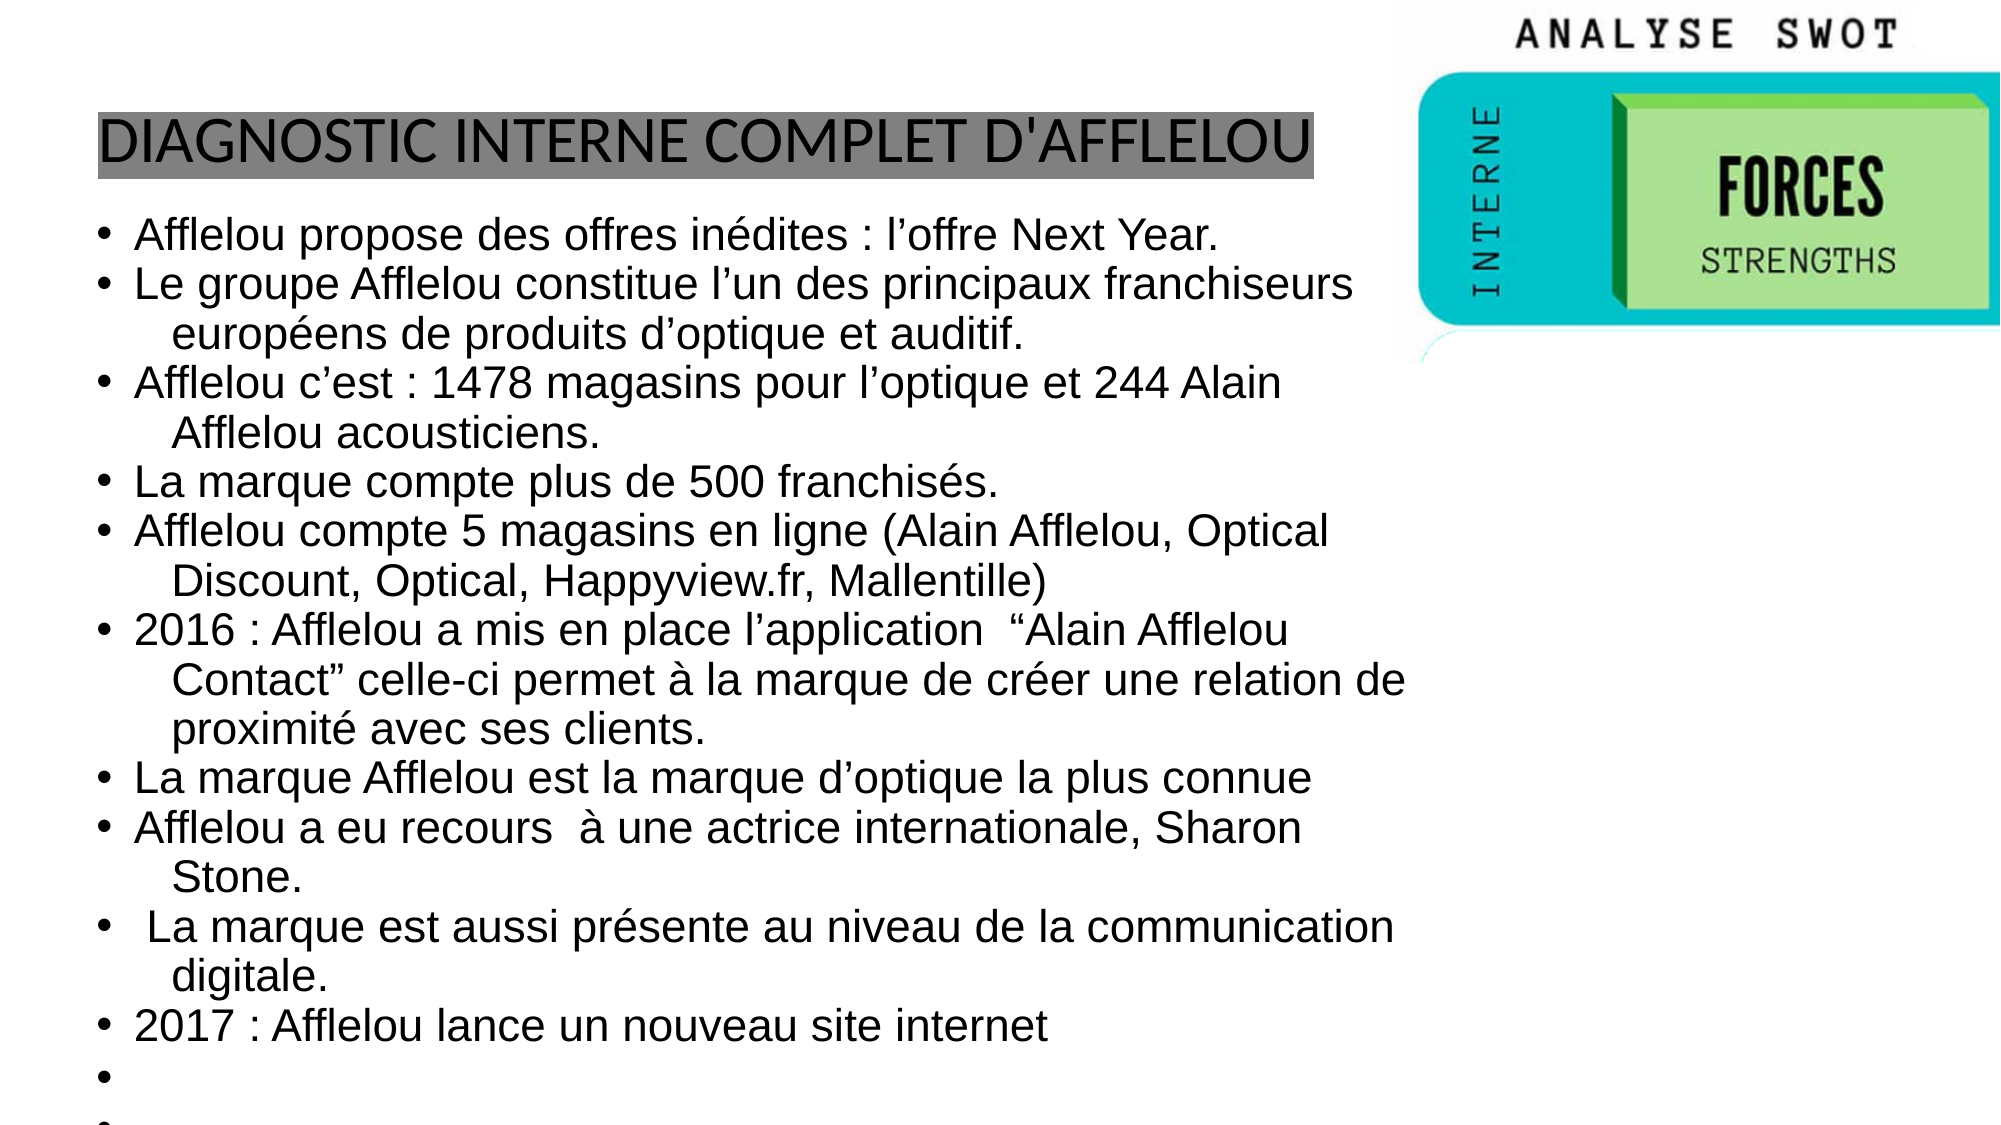

Diagnostic interne complet d'Afflelou
# Afflelou propose des offres inédites : l’offre Next Year.
Le groupe Afflelou constitue l’un des principaux franchiseurs européens de produits d’optique et auditif.
Afflelou c’est : 1478 magasins pour l’optique et 244 Alain Afflelou acousticiens.
La marque compte plus de 500 franchisés.
Afflelou compte 5 magasins en ligne (Alain Afflelou, Optical Discount, Optical, Happyview.fr, Mallentille)
2016 : Afflelou a mis en place l’application  “Alain Afflelou Contact” celle-ci permet à la marque de créer une relation de proximité avec ses clients.
La marque Afflelou est la marque d’optique la plus connue
Afflelou a eu recours  à une actrice internationale, Sharon Stone.
 La marque est aussi présente au niveau de la communication digitale.
2017 : Afflelou lance un nouveau site internet